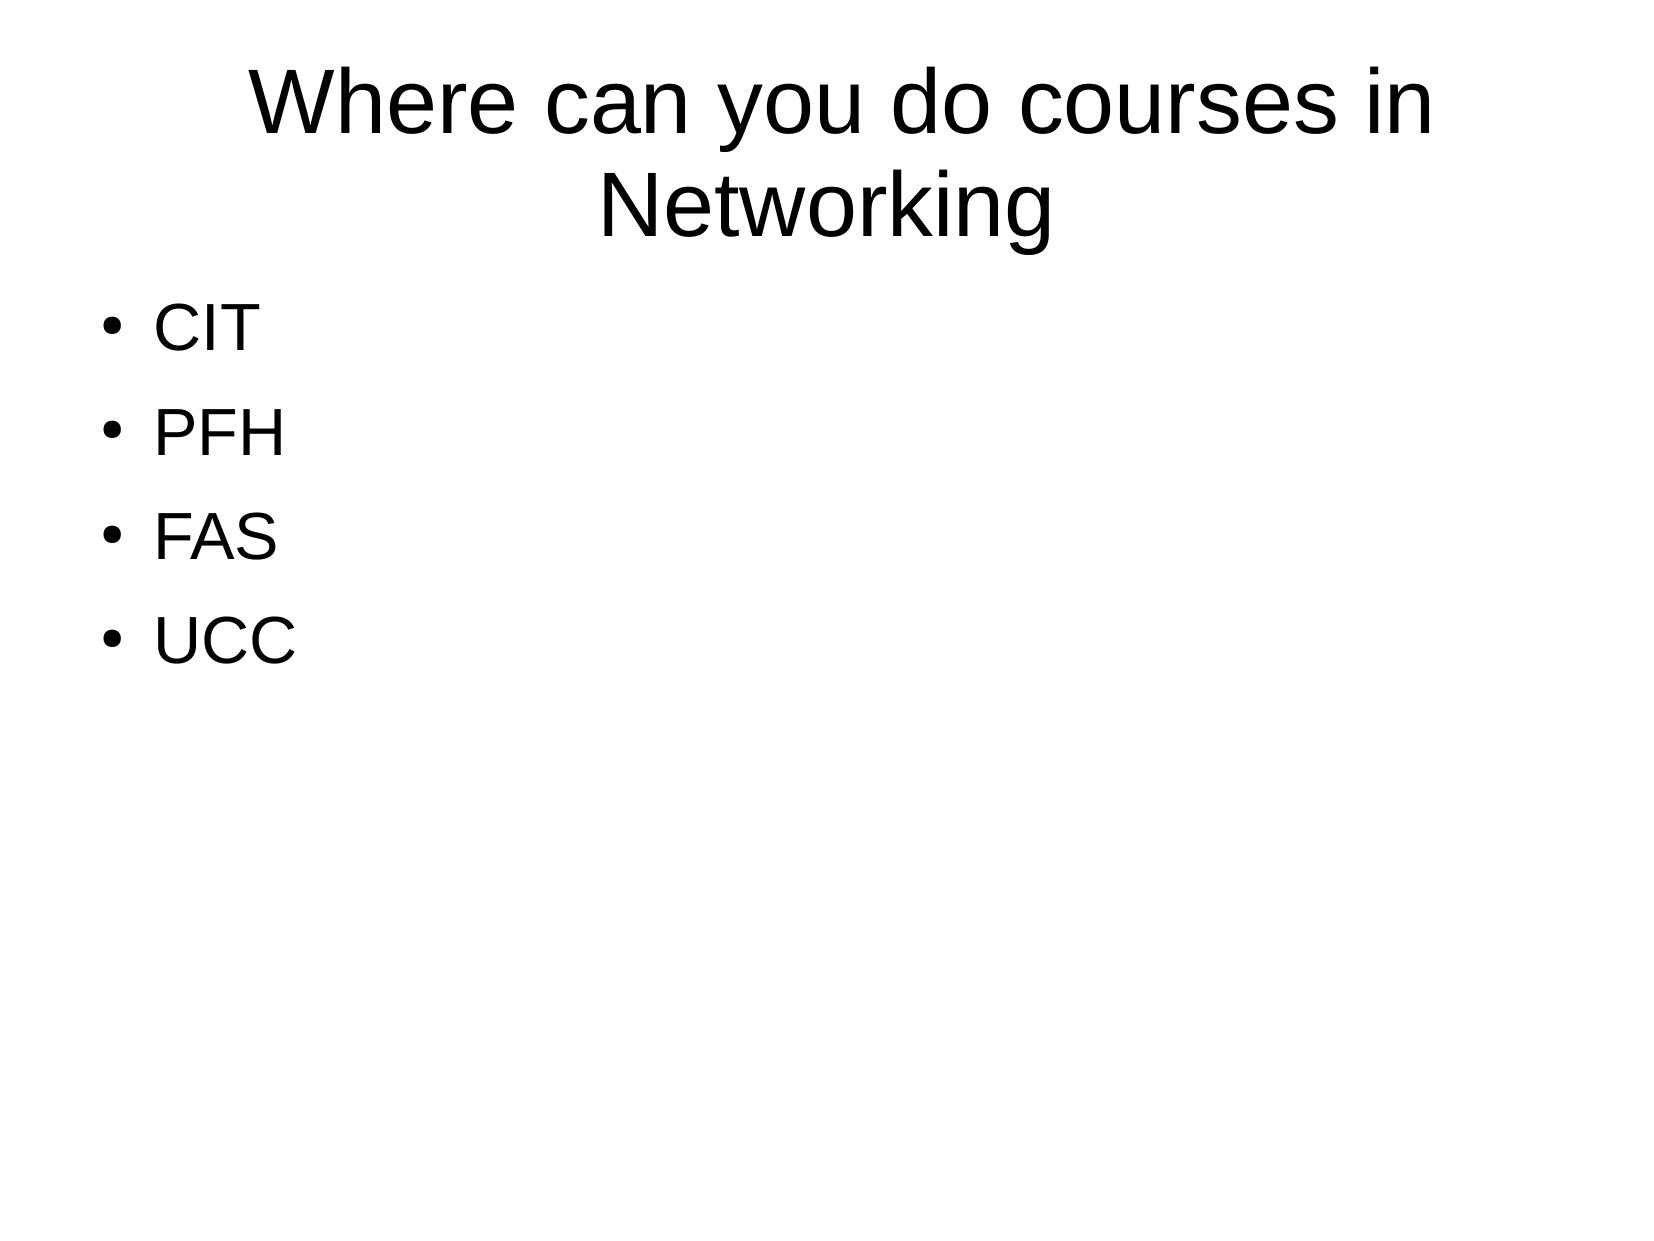

# Where can you do courses in Networking
CIT
PFH
FAS
UCC